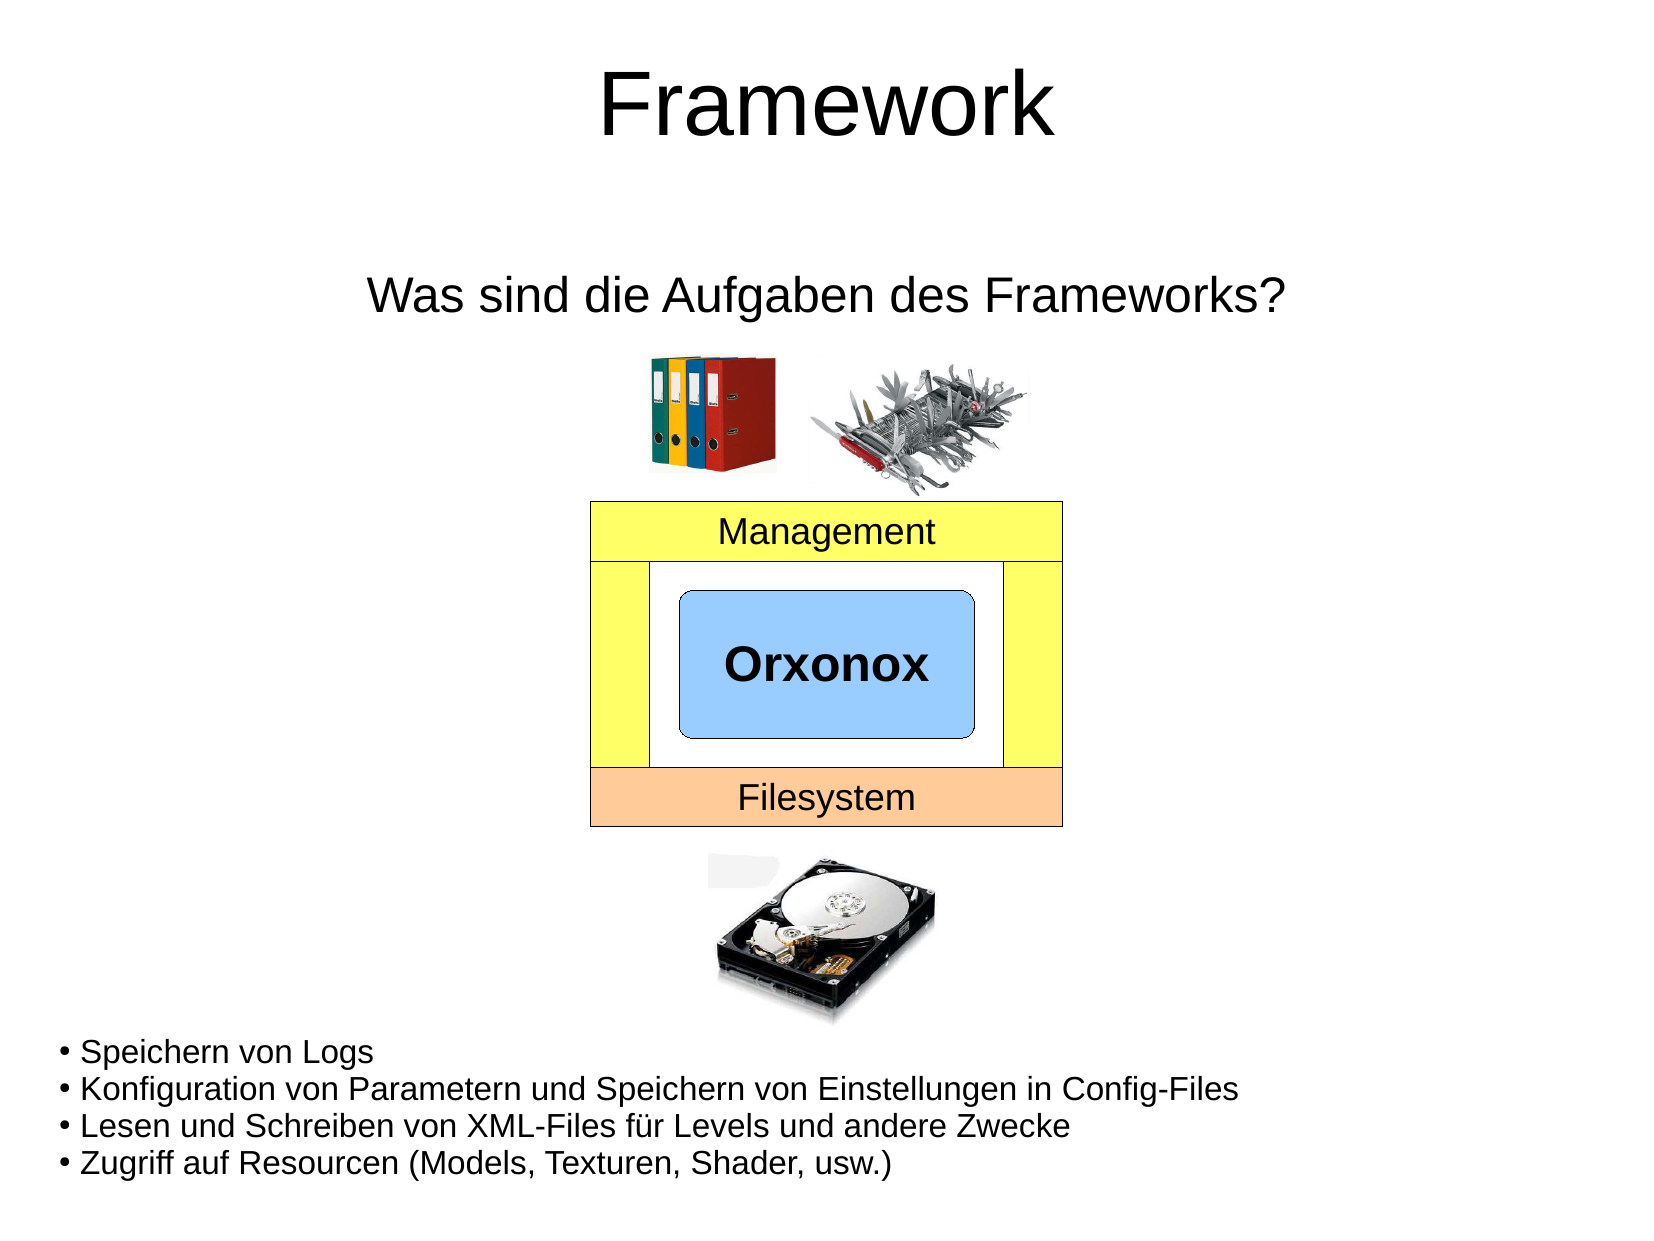

# Framework
Was sind die Aufgaben des Frameworks?
Management
Orxonox
Filesystem
 Speichern von Logs
 Konfiguration von Parametern und Speichern von Einstellungen in Config-Files
 Lesen und Schreiben von XML-Files für Levels und andere Zwecke
 Zugriff auf Resourcen (Models, Texturen, Shader, usw.)